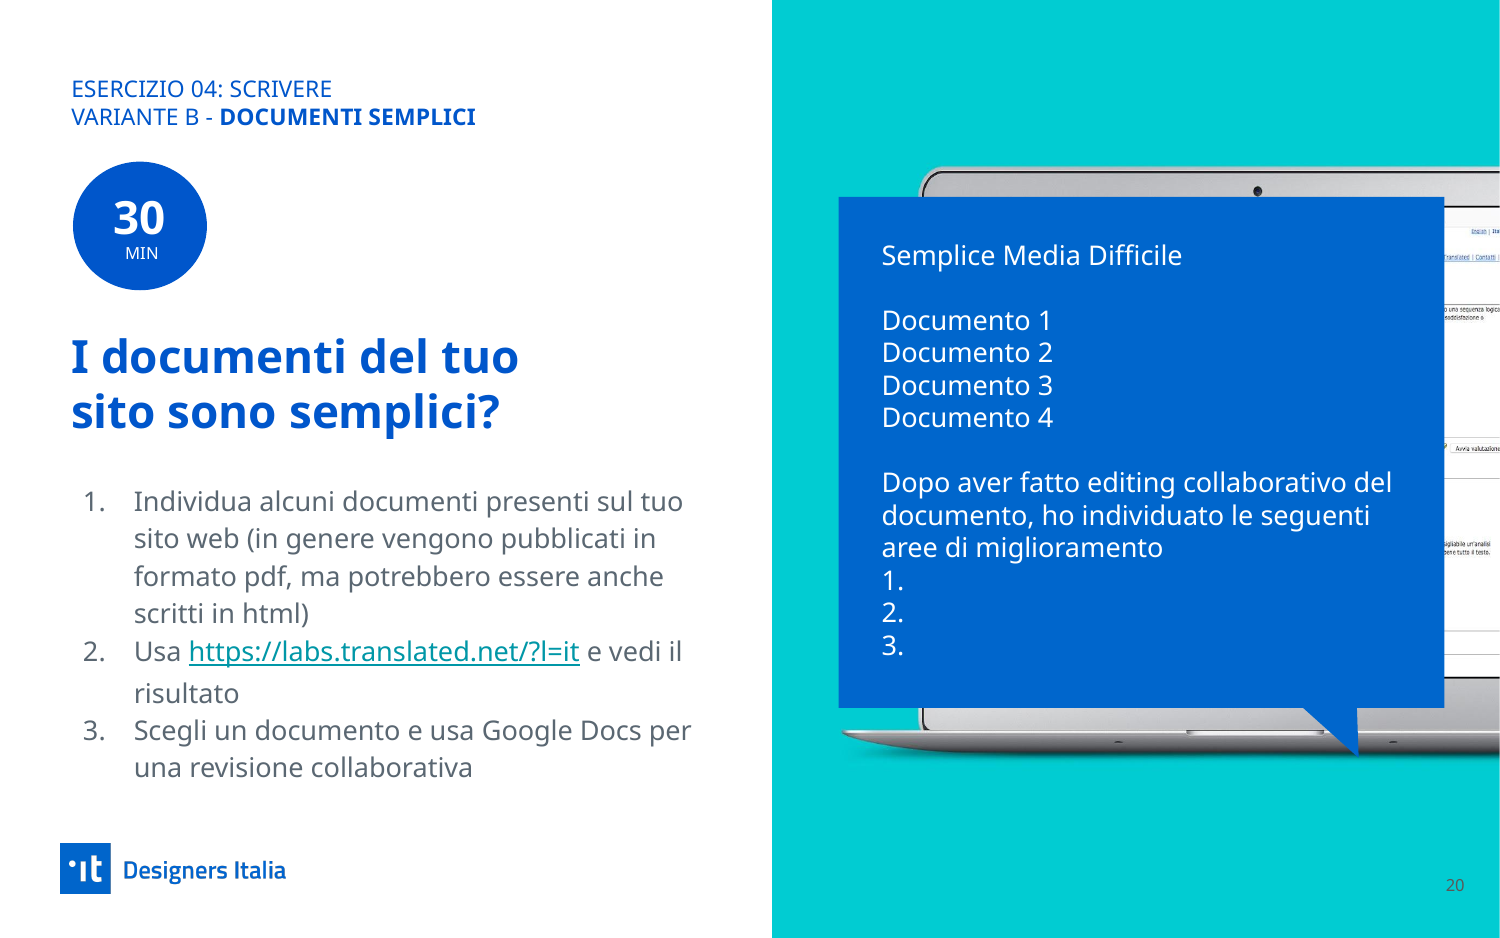

ESERCIZIO 04: SCRIVERE
VARIANTE B - DOCUMENTI SEMPLICI
30
Semplice Media Difficile
Documento 1
Documento 2
Documento 3
Documento 4
Dopo aver fatto editing collaborativo del documento, ho individuato le seguenti aree di miglioramento
1.
2.
3.
MIN
I documenti del tuo sito sono semplici?
Individua alcuni documenti presenti sul tuo sito web (in genere vengono pubblicati in formato pdf, ma potrebbero essere anche scritti in html)
Usa https://labs.translated.net/?l=it e vedi il risultato
Scegli un documento e usa Google Docs per
una revisione collaborativa